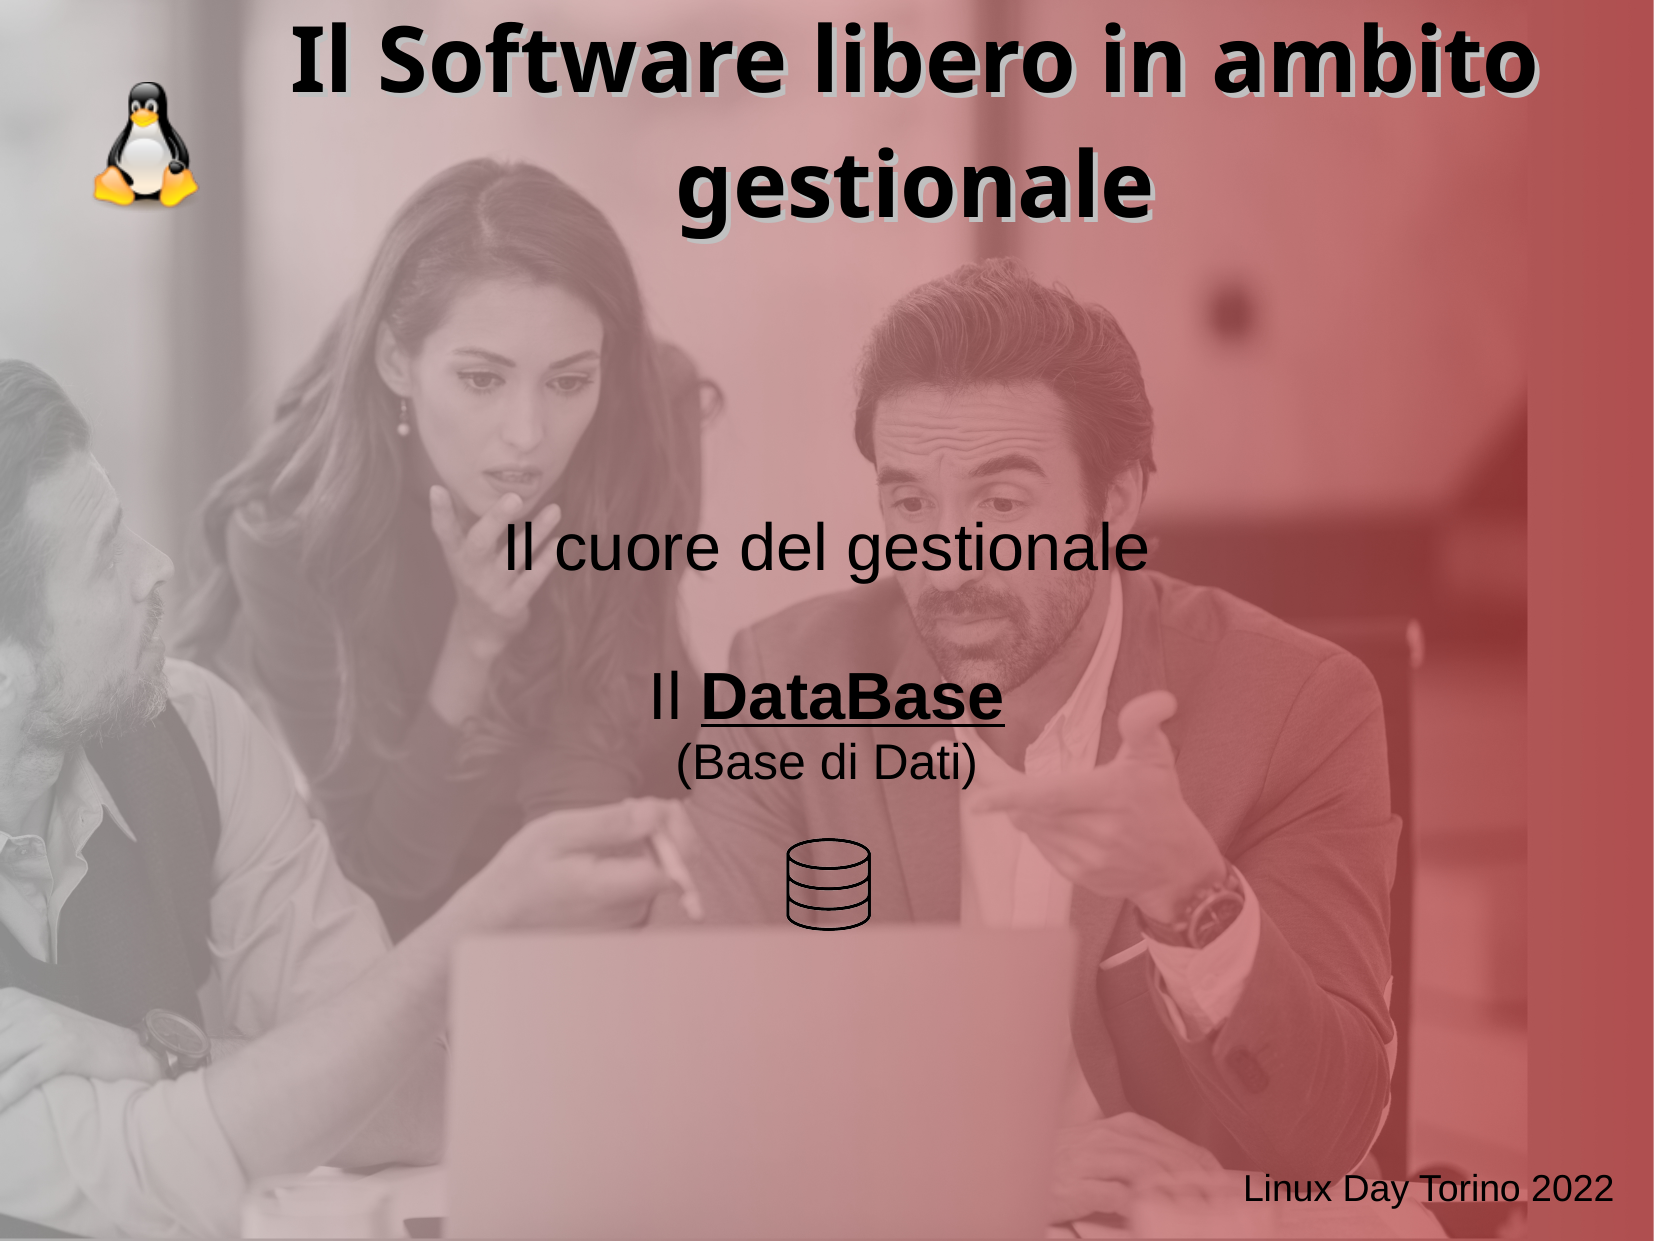

# Il Software libero in ambito gestionale
Il cuore del gestionale
Il DataBase
(Base di Dati)
Linux Day Torino 2022